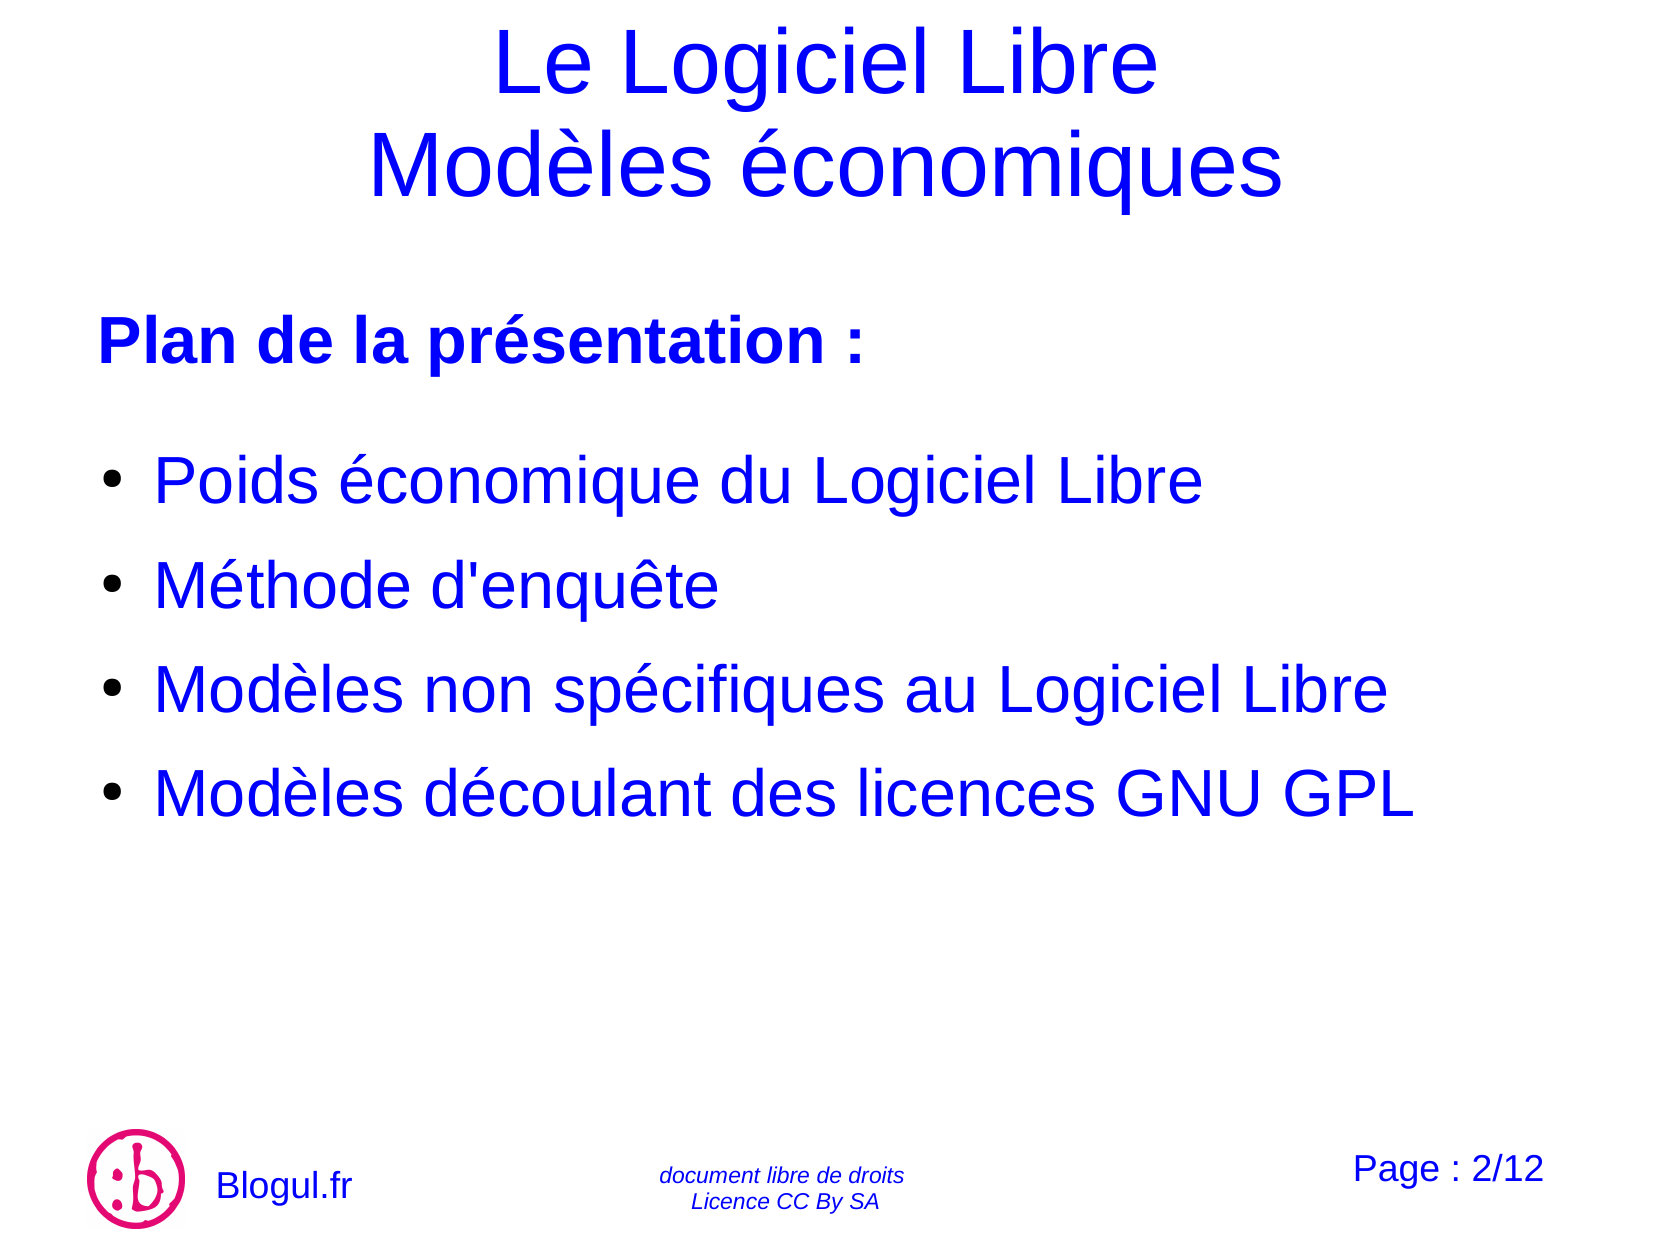

# Le Logiciel Libre Modèles économiques
Plan de la présentation :
Poids économique du Logiciel Libre
Méthode d'enquête
Modèles non spécifiques au Logiciel Libre
Modèles découlant des licences GNU GPL